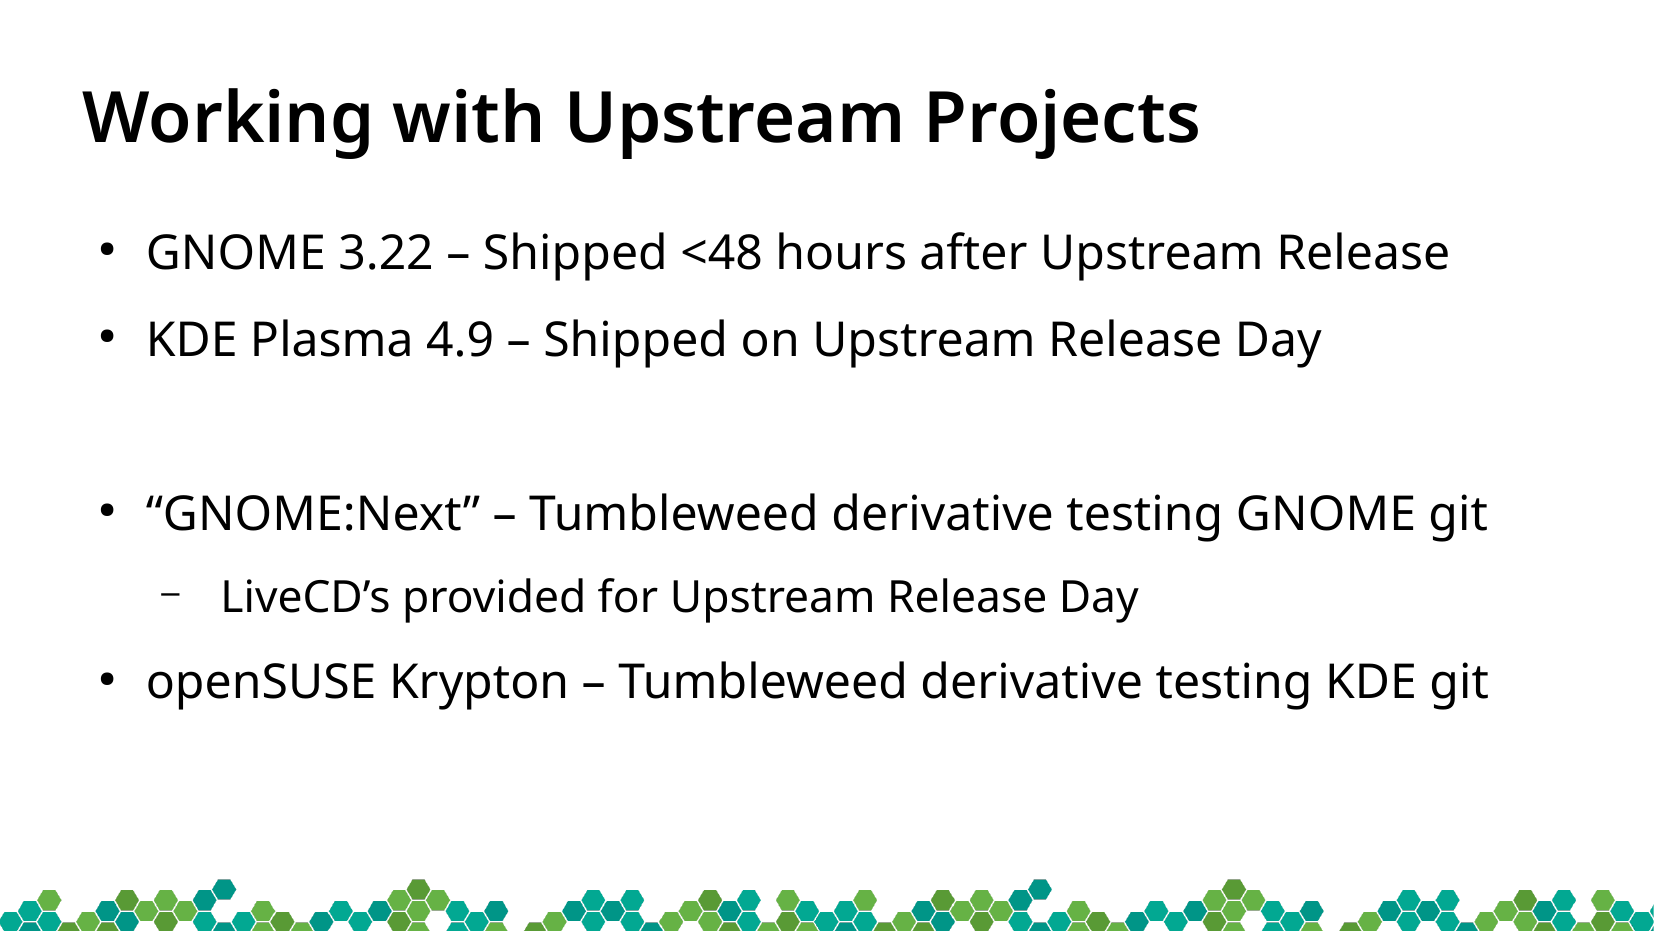

# Working with Upstream Projects
GNOME 3.22 – Shipped <48 hours after Upstream Release
KDE Plasma 4.9 – Shipped on Upstream Release Day
“GNOME:Next” – Tumbleweed derivative testing GNOME git
 LiveCD’s provided for Upstream Release Day
openSUSE Krypton – Tumbleweed derivative testing KDE git